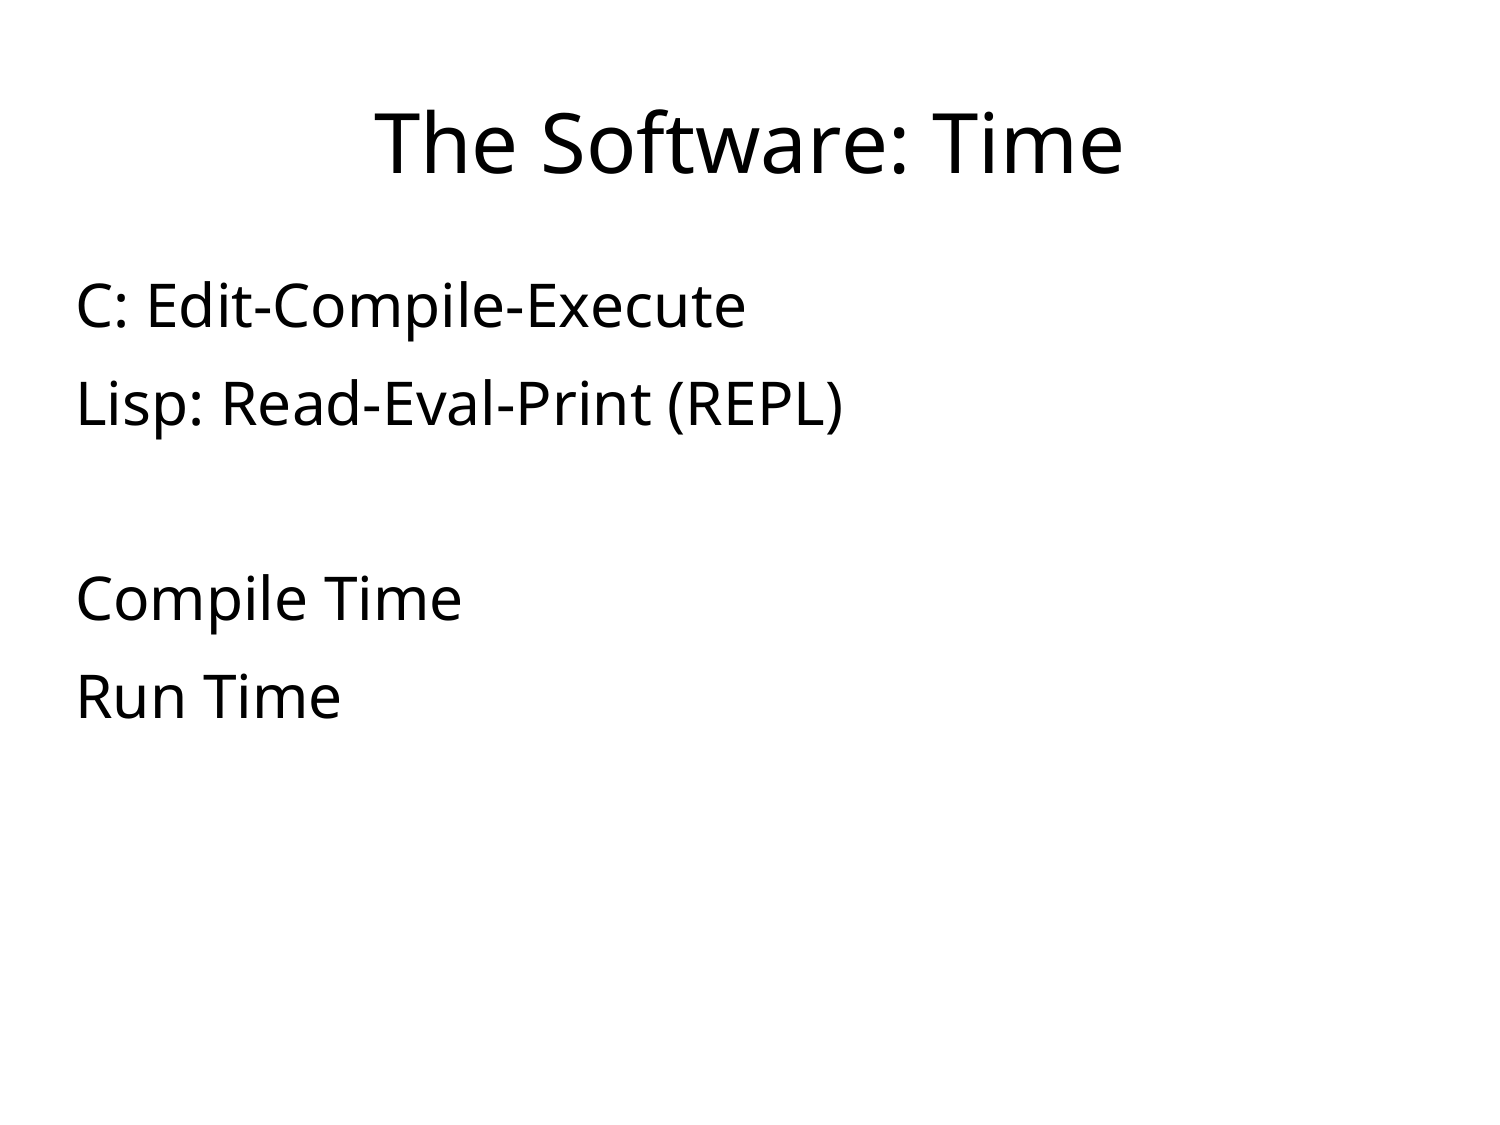

# The Software: Time
C: Edit-Compile-Execute
Lisp: Read-Eval-Print (REPL)
Compile Time
Run Time